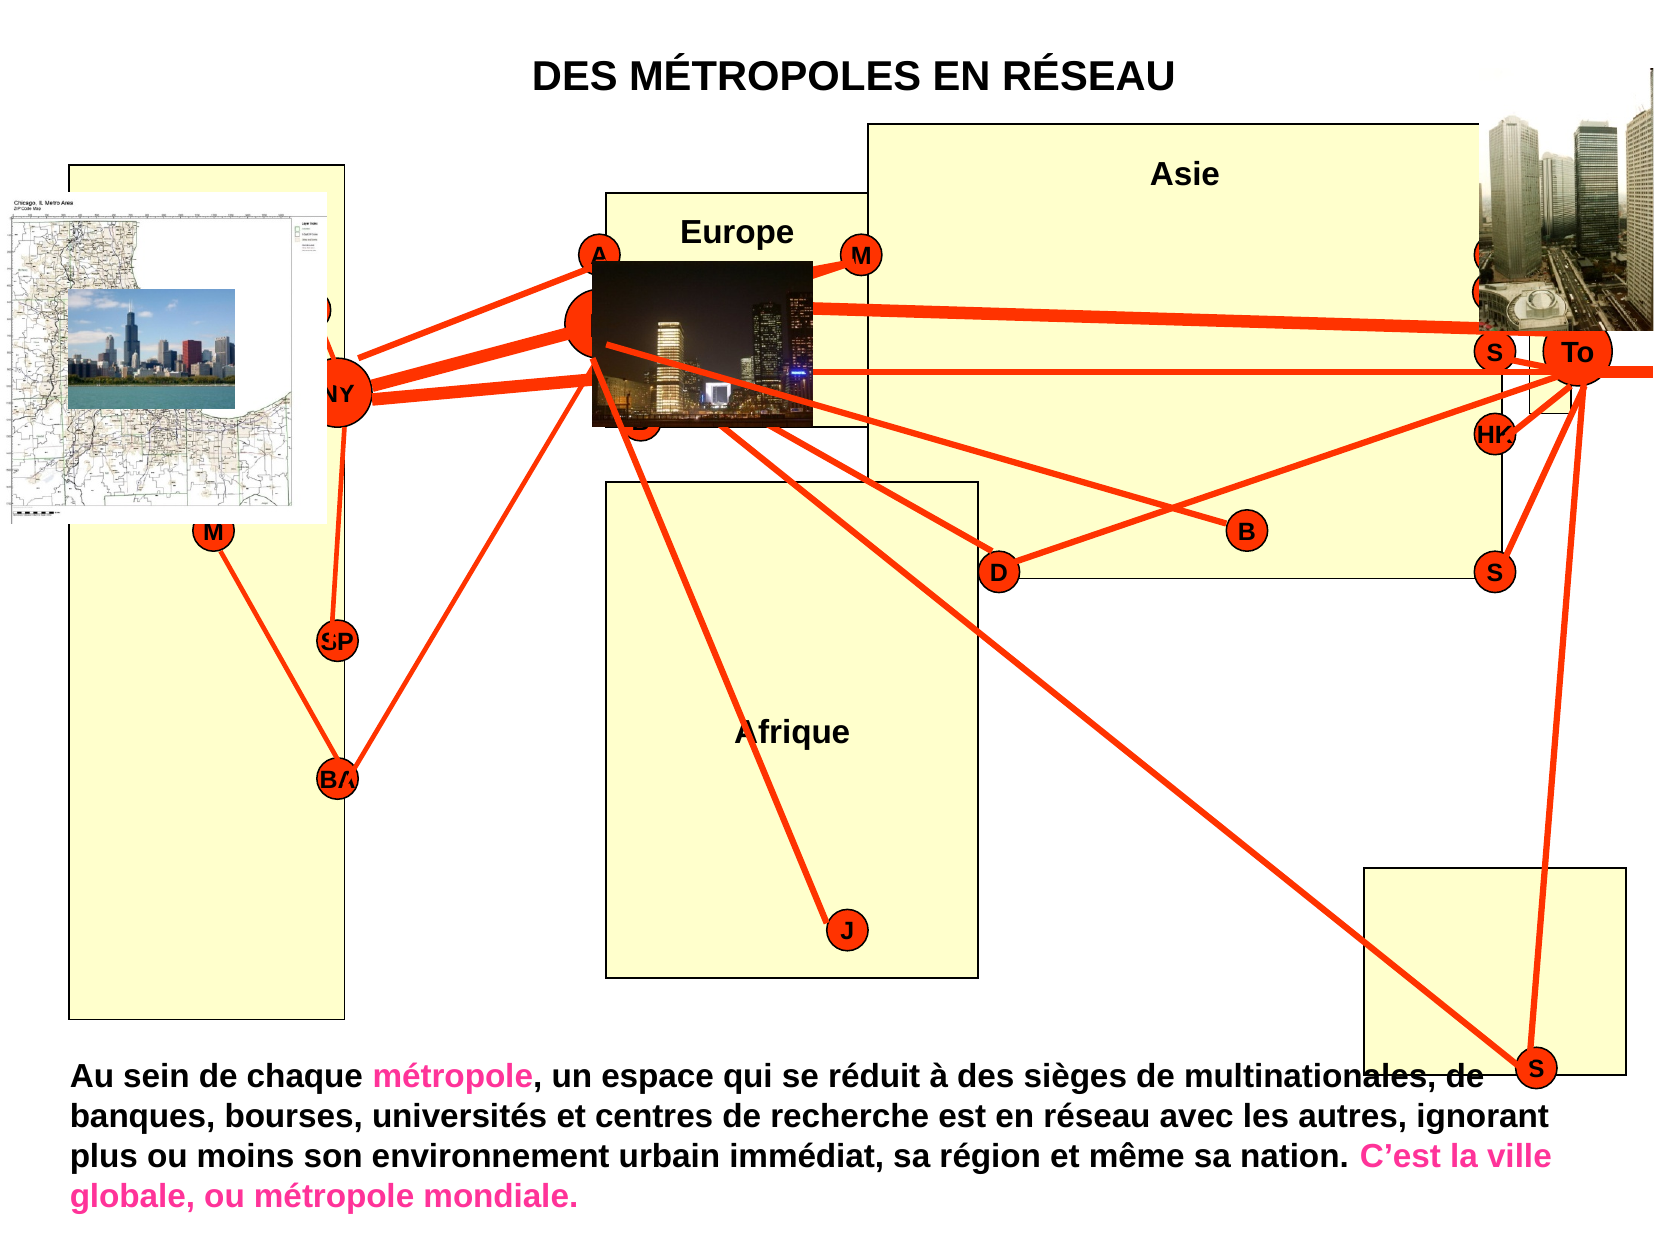

DES MÉTROPOLES EN RÉSEAU
Asie
Amérique
Europe
A
M
Sé
P
T
L
P
Z
To
S
Ch
M
NY
LA
B
HK
Afrique
M
B
D
S
SP
BA
J
Au sein de chaque métropole, un espace qui se réduit à des sièges de multinationales, de banques, bourses, universités et centres de recherche est en réseau avec les autres, ignorant plus ou moins son environnement urbain immédiat, sa région et même sa nation. C’est la ville globale, ou métropole mondiale.
S